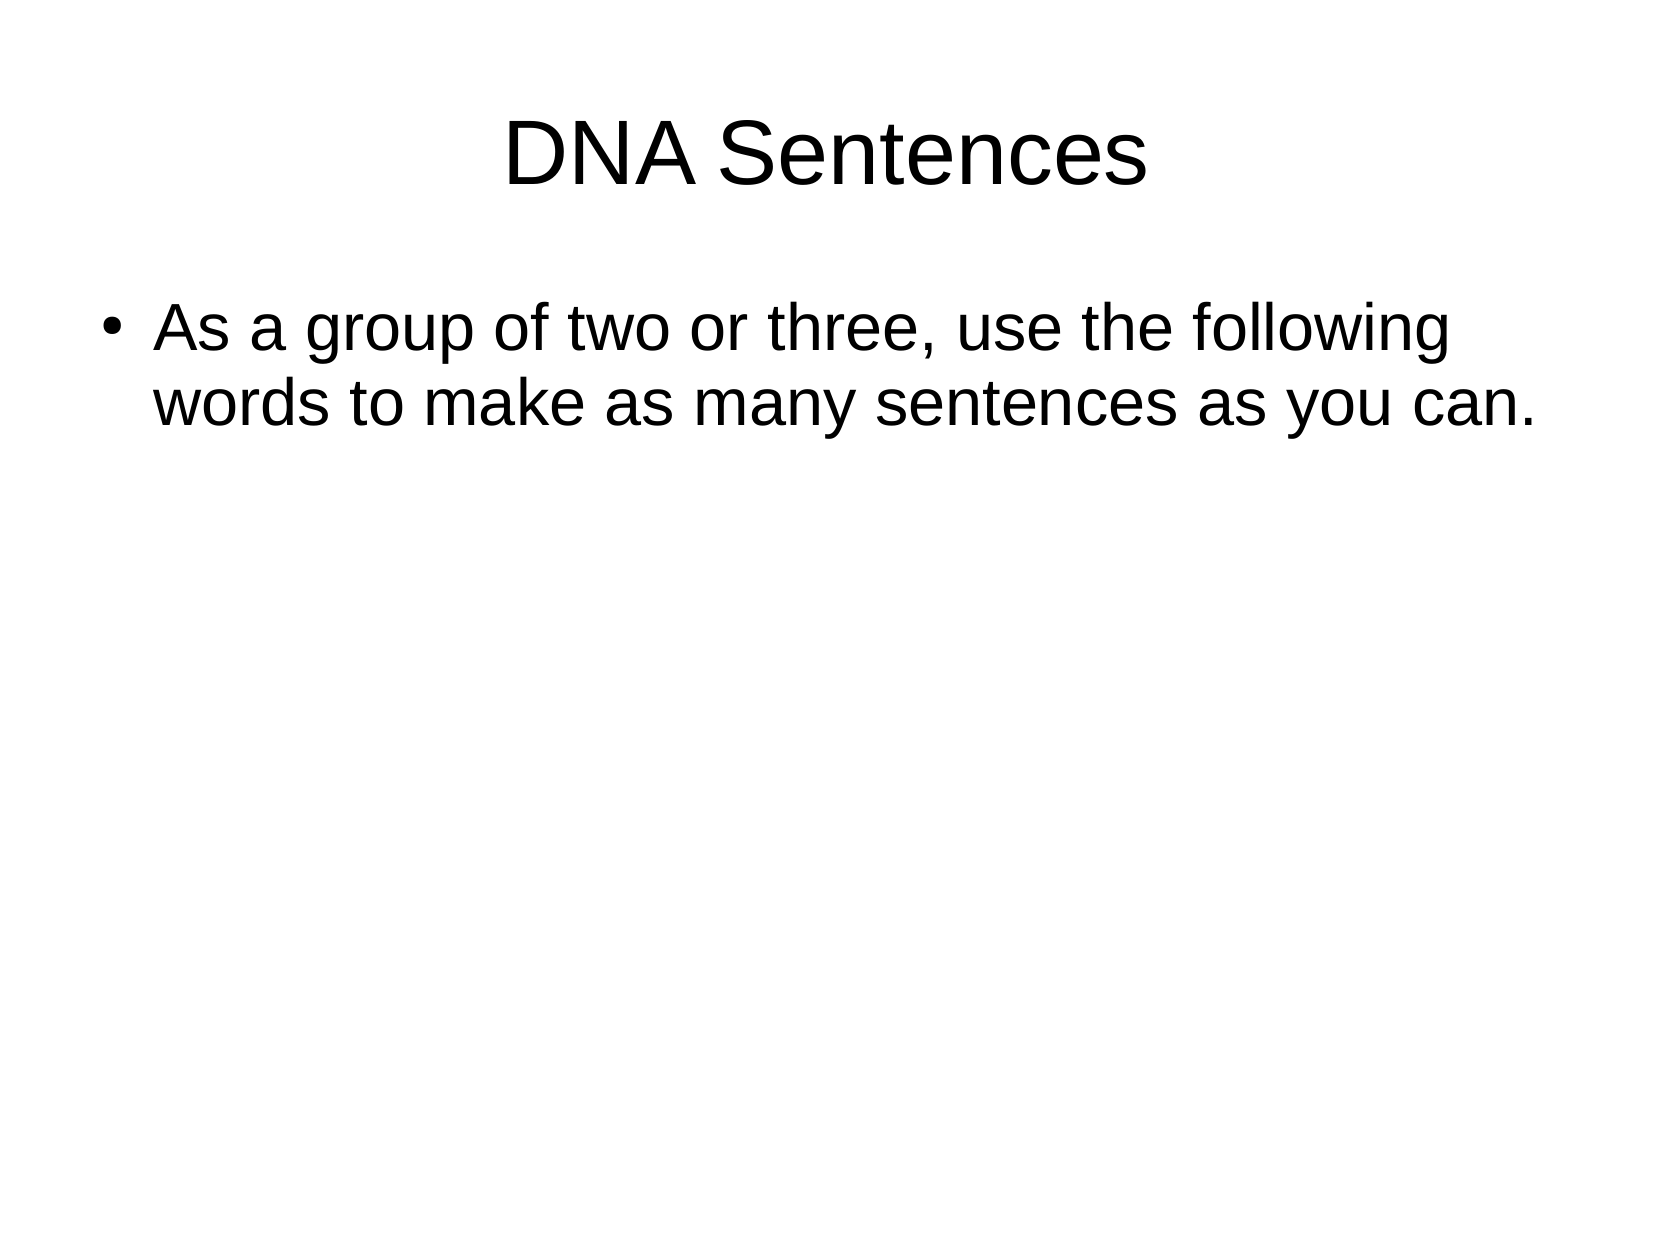

# DNA Sentences
As a group of two or three, use the following words to make as many sentences as you can.